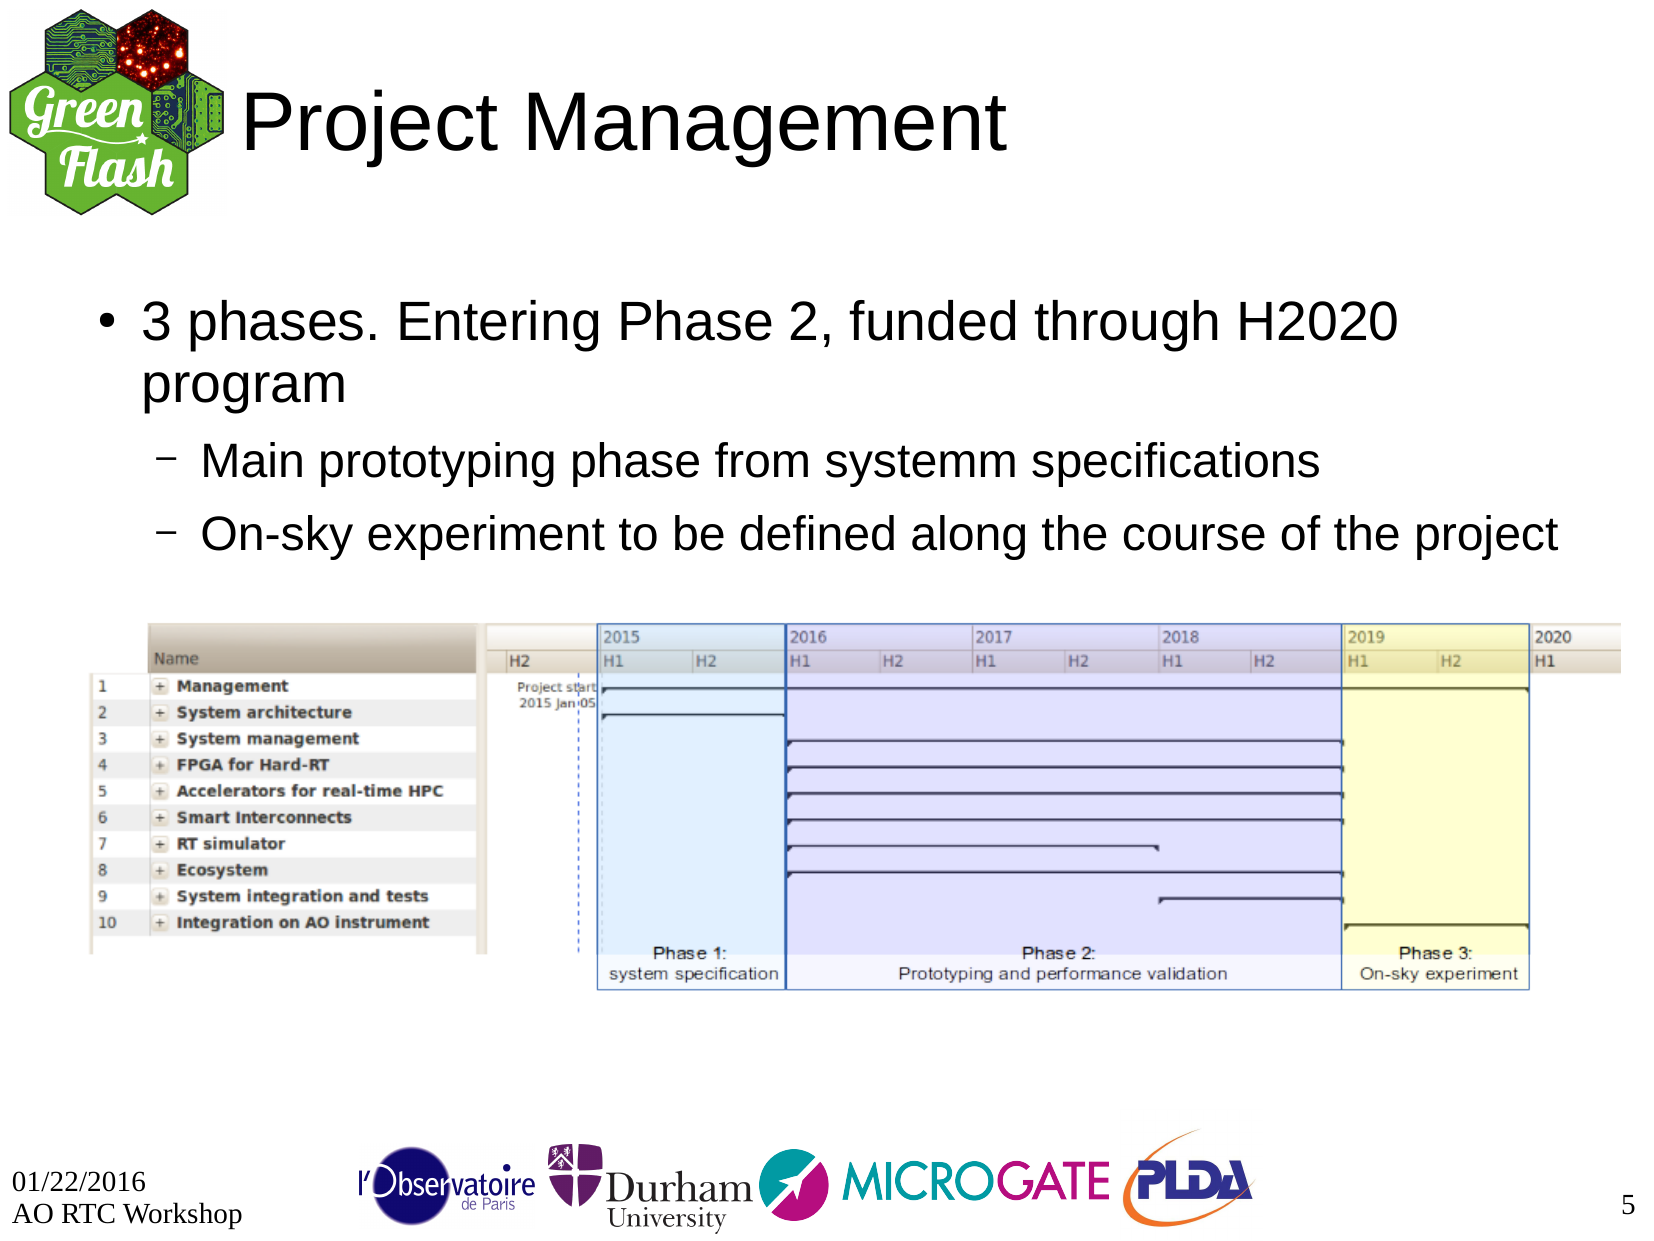

# Project Management
3 phases. Entering Phase 2, funded through H2020 program
Main prototyping phase from systemm specifications
On-sky experiment to be defined along the course of the project
01/22/2016
5